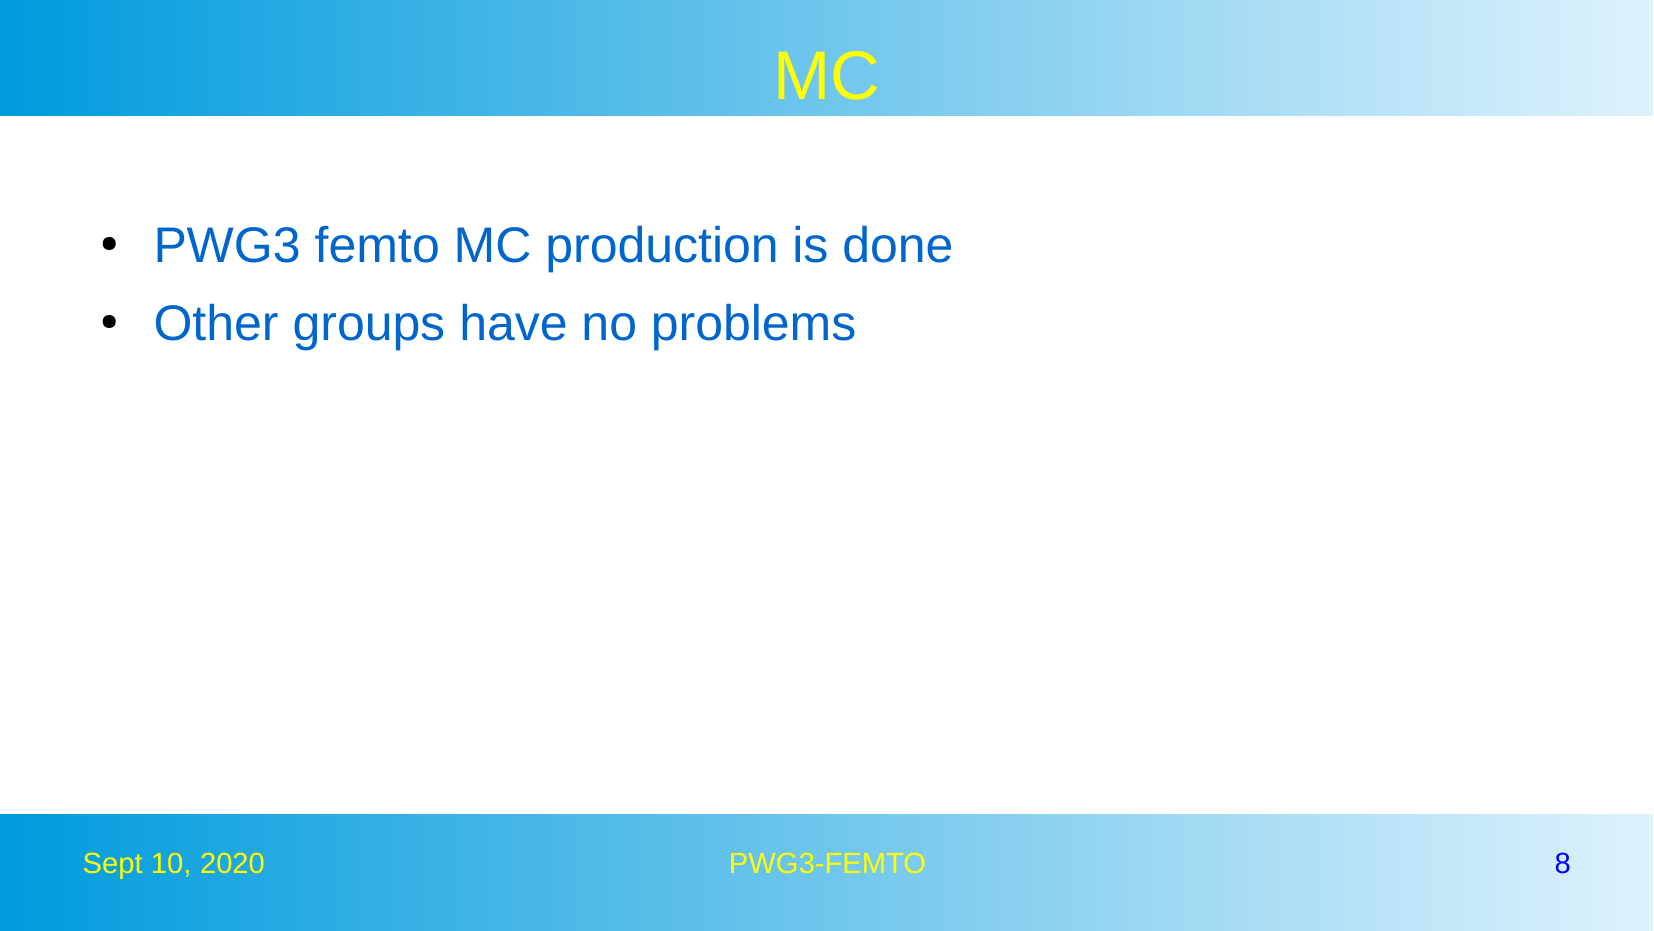

# MC
PWG3 femto MC production is done
Other groups have no problems
Sept 10, 2020
PWG3-FEMTO
8